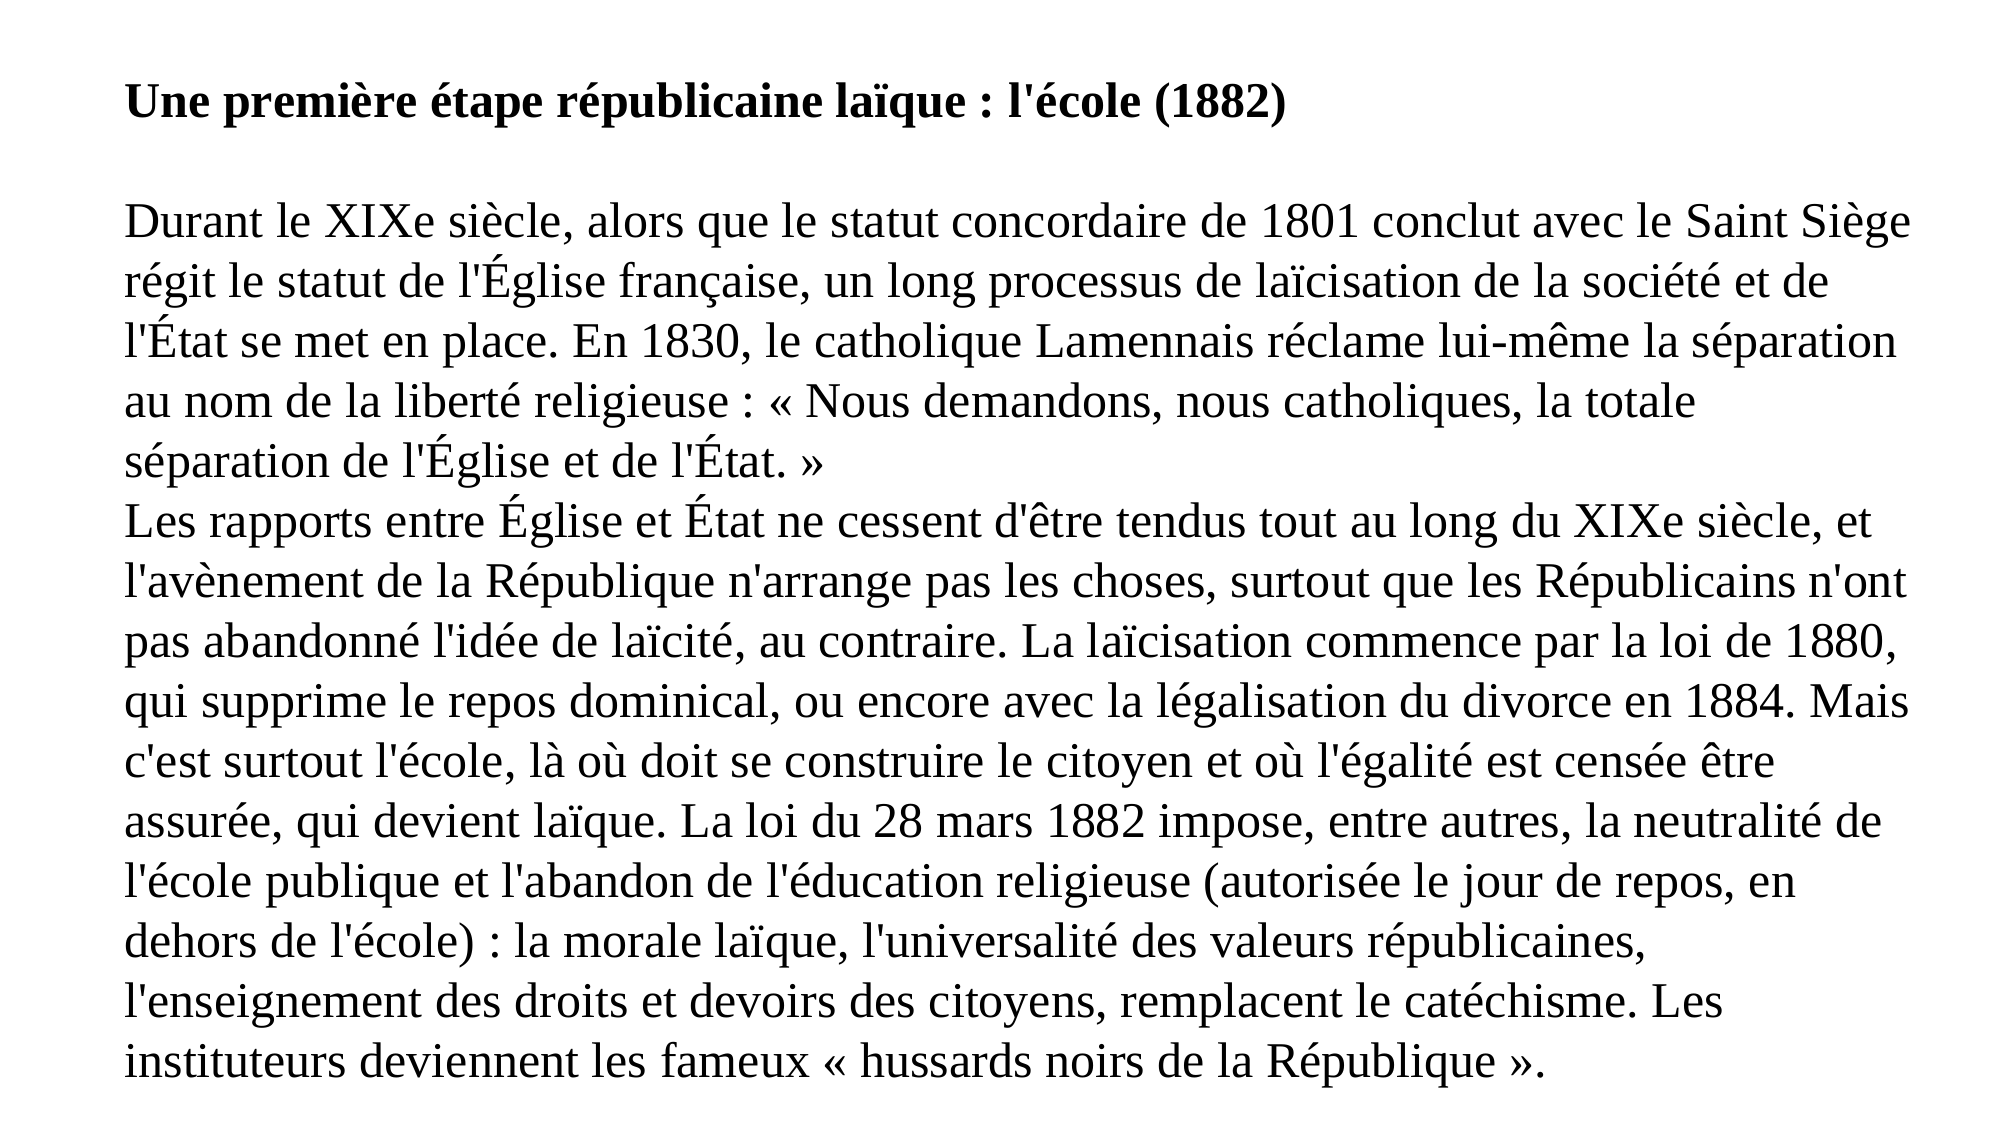

Une première étape républicaine laïque : l'école (1882)
Durant le XIXe siècle, alors que le statut concordaire de 1801 conclut avec le Saint Siège régit le statut de l'Église française, un long processus de laïcisation de la société et de l'État se met en place. En 1830, le catholique Lamennais réclame lui-même la séparation au nom de la liberté religieuse : « Nous demandons, nous catholiques, la totale séparation de l'Église et de l'État. »
Les rapports entre Église et État ne cessent d'être tendus tout au long du XIXe siècle, et l'avènement de la République n'arrange pas les choses, surtout que les Républicains n'ont pas abandonné l'idée de laïcité, au contraire. La laïcisation commence par la loi de 1880, qui supprime le repos dominical, ou encore avec la légalisation du divorce en 1884. Mais c'est surtout l'école, là où doit se construire le citoyen et où l'égalité est censée être assurée, qui devient laïque. La loi du 28 mars 1882 impose, entre autres, la neutralité de l'école publique et l'abandon de l'éducation religieuse (autorisée le jour de repos, en dehors de l'école) : la morale laïque, l'universalité des valeurs républicaines, l'enseignement des droits et devoirs des citoyens, remplacent le catéchisme. Les instituteurs deviennent les fameux « hussards noirs de la République ».
#